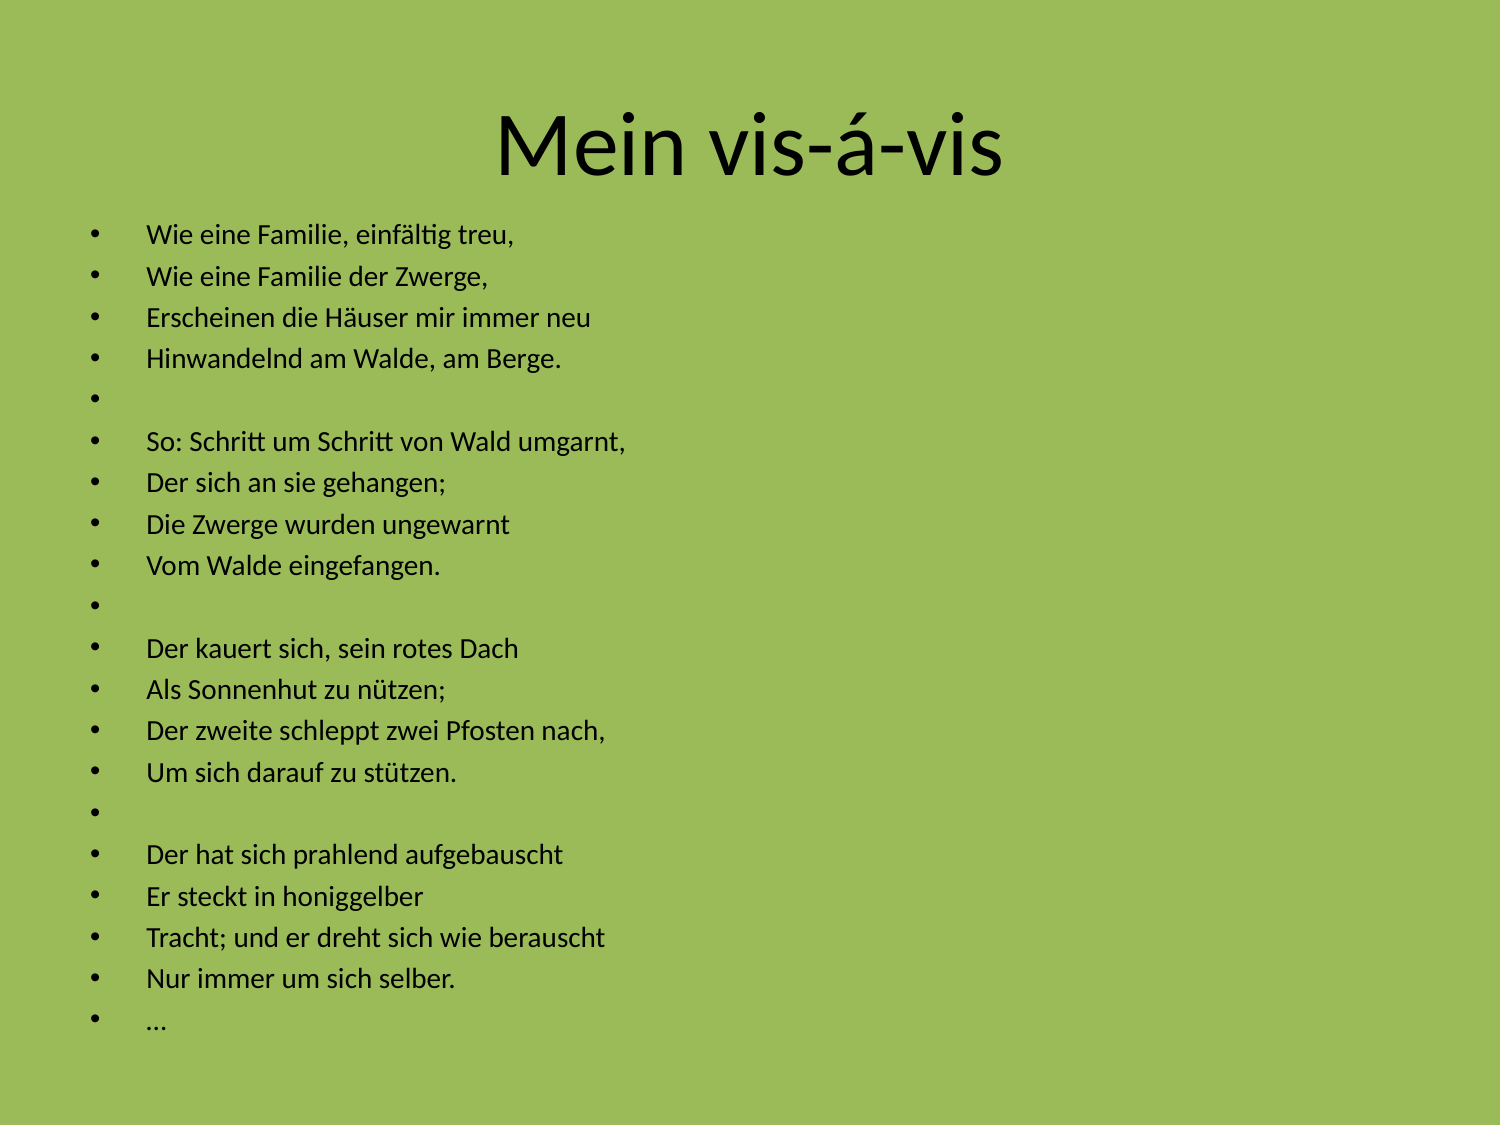

# Mein vis-á-vis
Wie eine Familie, einfältig treu,
Wie eine Familie der Zwerge,
Erscheinen die Häuser mir immer neu
Hinwandelnd am Walde, am Berge.
So: Schritt um Schritt von Wald umgarnt,
Der sich an sie gehangen;
Die Zwerge wurden ungewarnt
Vom Walde eingefangen.
Der kauert sich, sein rotes Dach
Als Sonnenhut zu nützen;
Der zweite schleppt zwei Pfosten nach,
Um sich darauf zu stützen.
Der hat sich prahlend aufgebauscht
Er steckt in honiggelber
Tracht; und er dreht sich wie berauscht
Nur immer um sich selber.
…